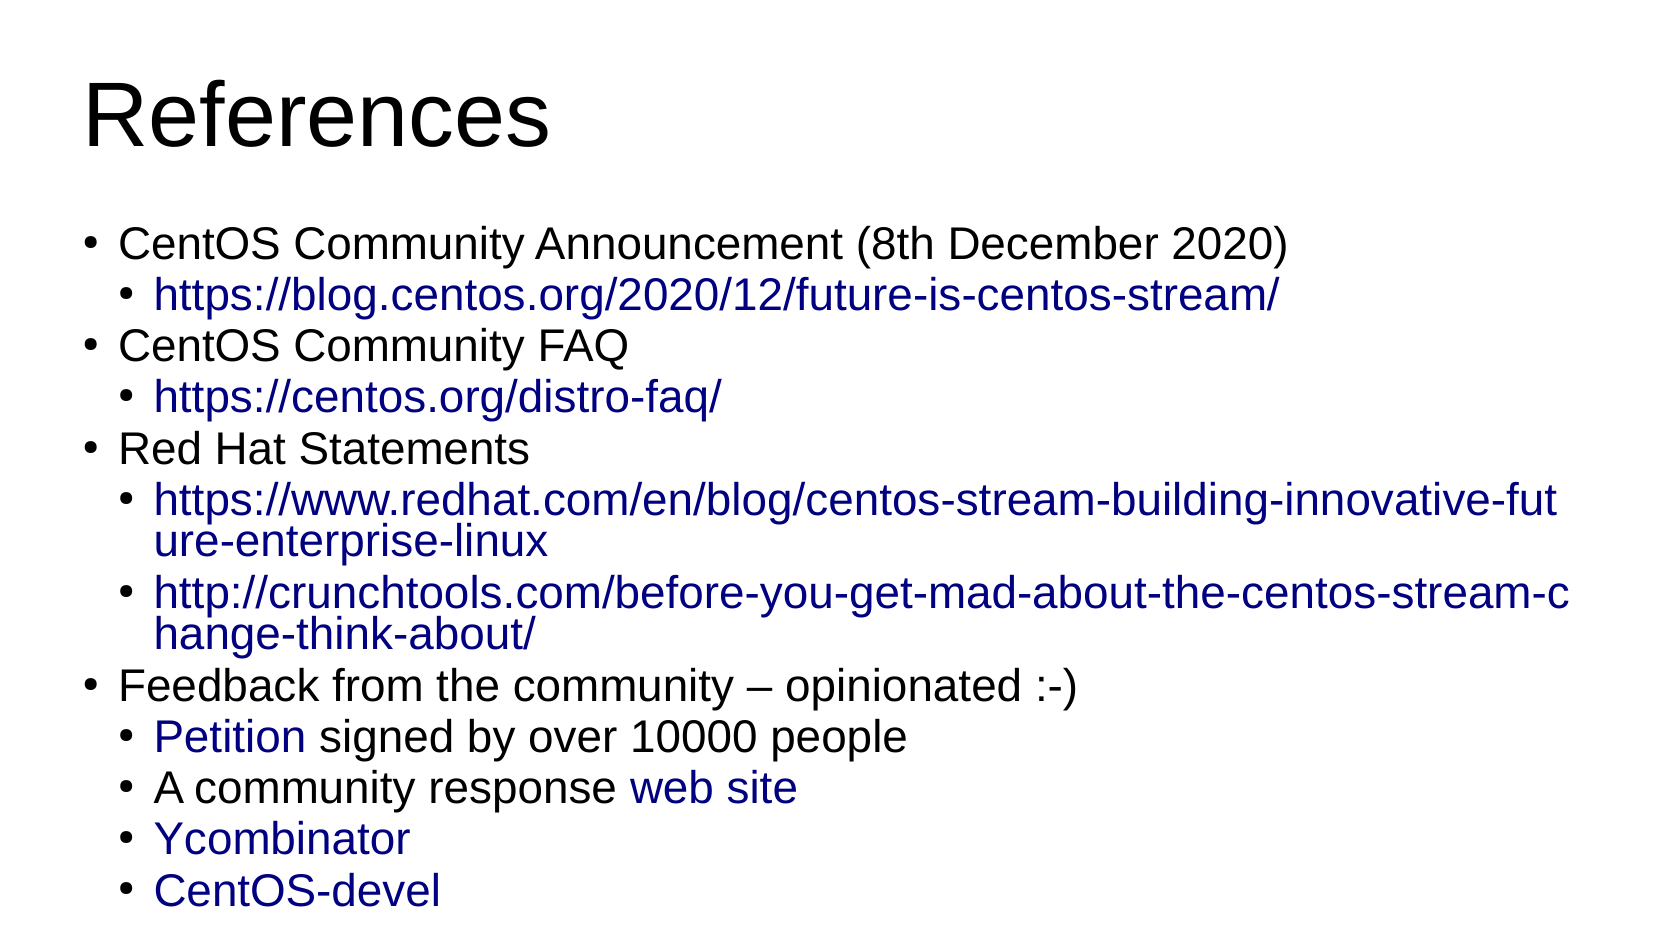

# References
CentOS Community Announcement (8th December 2020)
https://blog.centos.org/2020/12/future-is-centos-stream/
CentOS Community FAQ
https://centos.org/distro-faq/
Red Hat Statements
https://www.redhat.com/en/blog/centos-stream-building-innovative-future-enterprise-linux
http://crunchtools.com/before-you-get-mad-about-the-centos-stream-change-think-about/
Feedback from the community – opinionated :-)
Petition signed by over 10000 people
A community response web site
Ycombinator
CentOS-devel